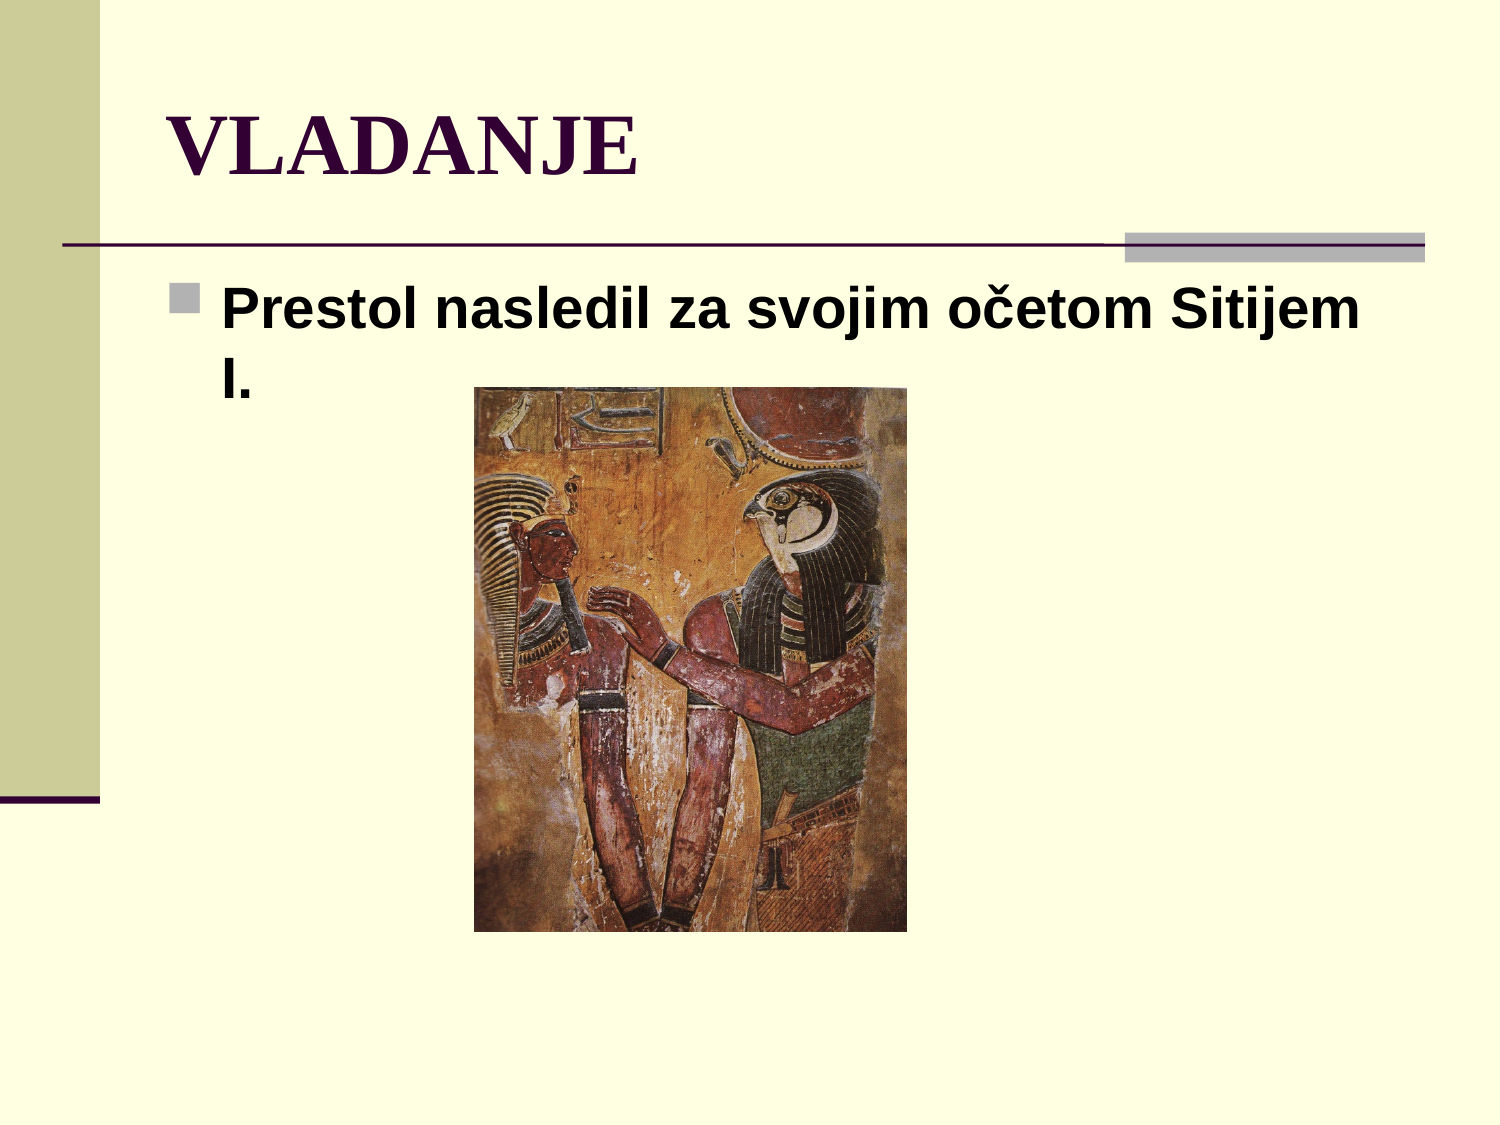

# VLADANJE
Prestol nasledil za svojim očetom Sitijem I.